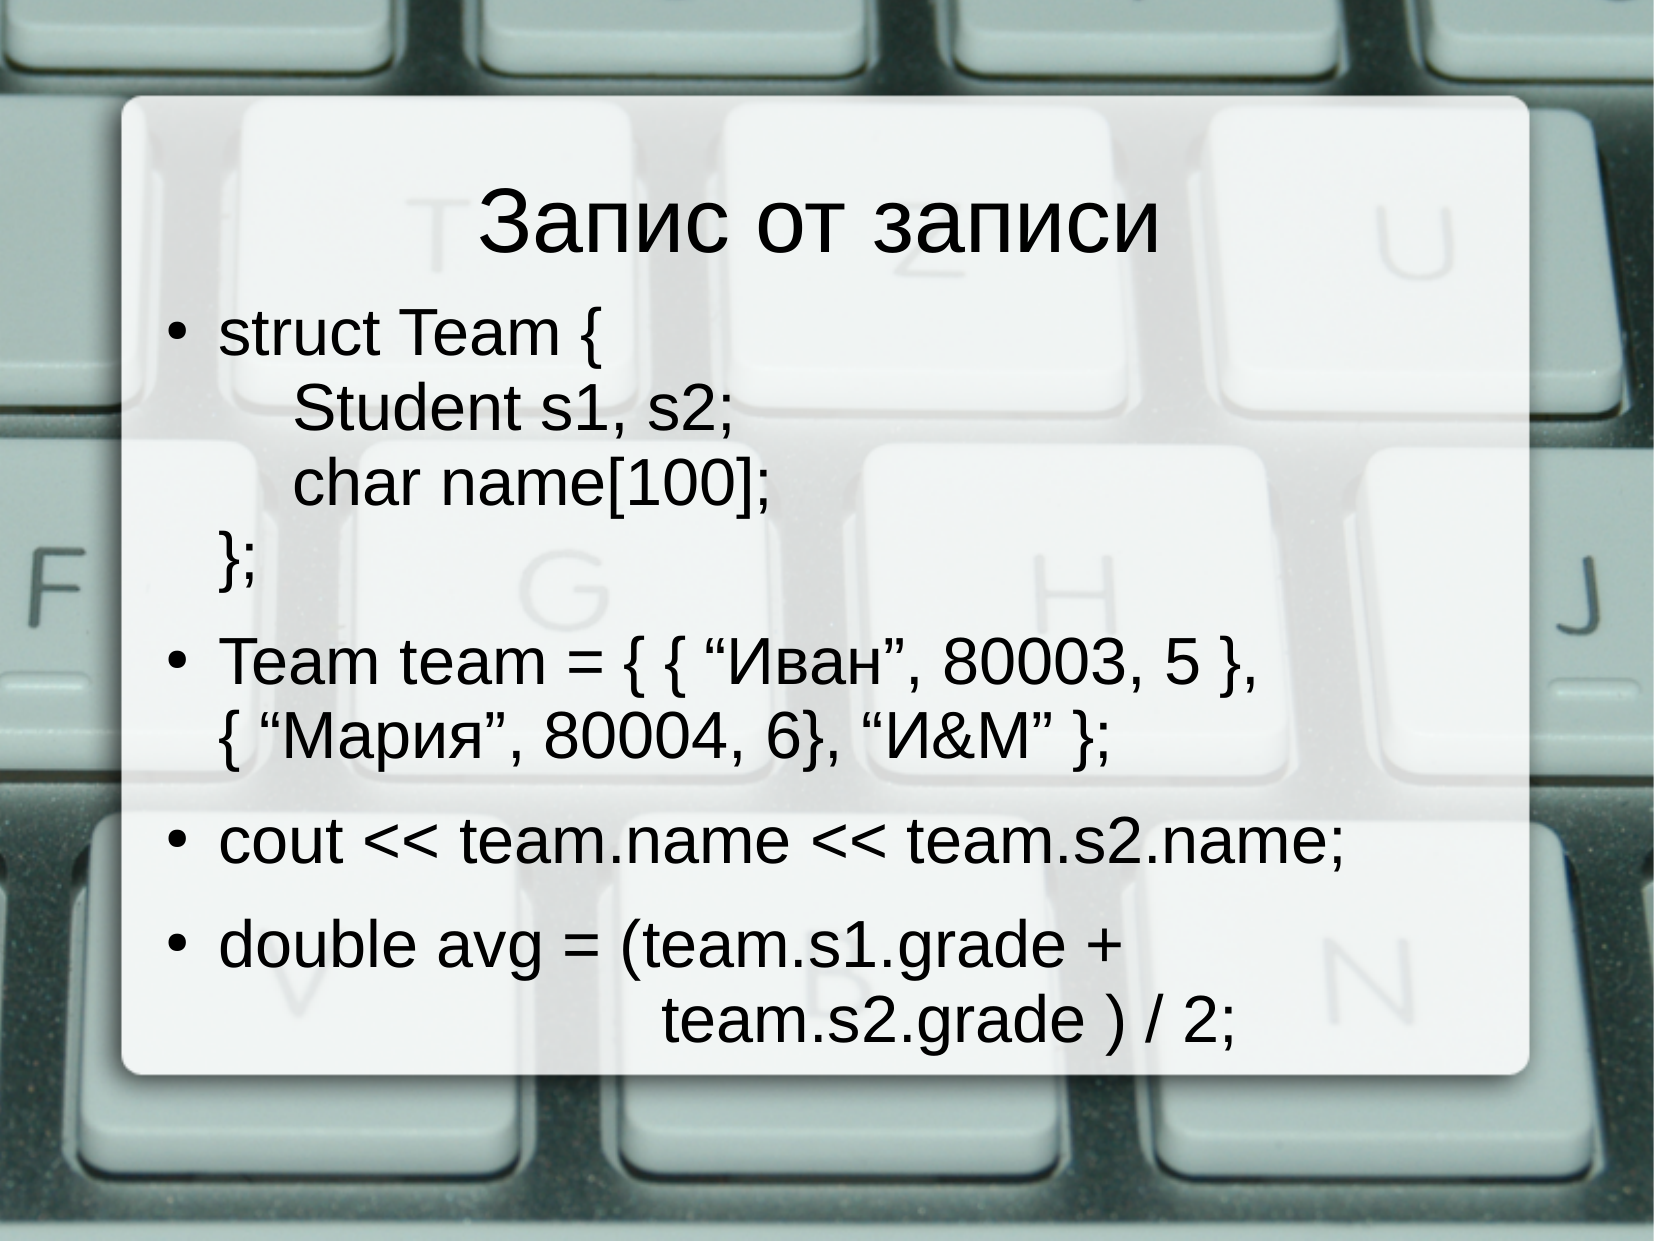

# Запис от записи
struct Team {
	Student s1, s2;
	char name[100];
};
Team team = { { “Иван”, 80003, 5 }, { “Мария”, 80004, 6}, “И&М” };
cout << team.name << team.s2.name;
double avg = (team.s1.grade +
						team.s2.grade ) / 2;